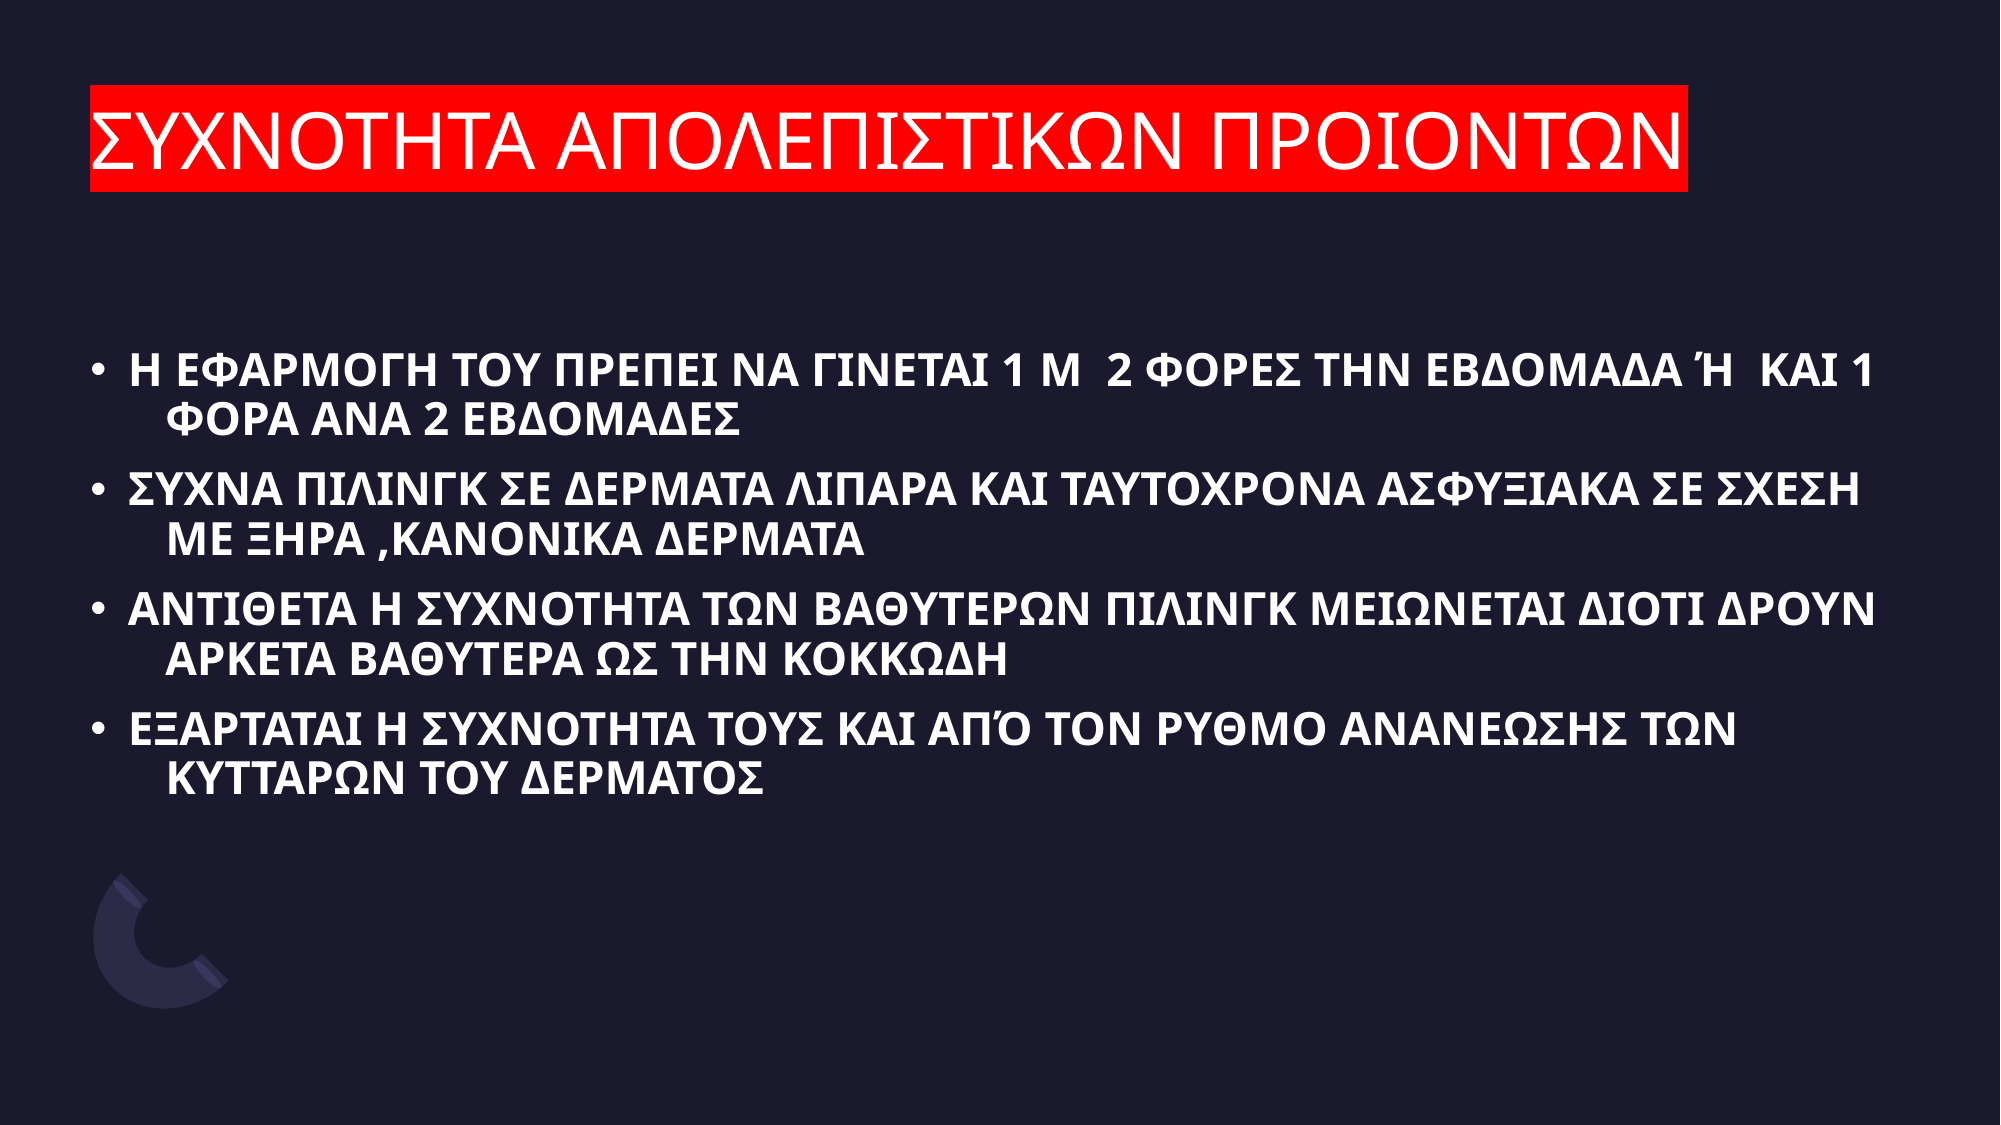

# ΣΥΧΝΟΤΗΤΑ ΑΠΟΛΕΠΙΣΤΙΚΩΝ ΠΡΟΙΟΝΤΩΝ
Η ΕΦΑΡΜΟΓΗ ΤΟΥ ΠΡΕΠΕΙ ΝΑ ΓΙΝΕΤΑΙ 1 Μ 2 ΦΟΡΕΣ ΤΗΝ ΕΒΔΟΜΑΔΑ Ή ΚΑΙ 1 ΦΟΡΑ ΑΝΑ 2 ΕΒΔΟΜΑΔΕΣ
ΣΥΧΝΑ ΠΙΛΙΝΓΚ ΣΕ ΔΕΡΜΑΤΑ ΛΙΠΑΡΑ ΚΑΙ ΤΑΥΤΟΧΡΟΝΑ ΑΣΦΥΞΙΑΚΑ ΣΕ ΣΧΕΣΗ ΜΕ ΞΗΡΑ ,ΚΑΝΟΝΙΚΑ ΔΕΡΜΑΤΑ
ΑΝΤΙΘΕΤΑ Η ΣΥΧΝΟΤΗΤΑ ΤΩΝ ΒΑΘΥΤΕΡΩΝ ΠΙΛΙΝΓΚ ΜΕΙΩΝΕΤΑΙ ΔΙΟΤΙ ΔΡΟΥΝ ΑΡΚΕΤΑ ΒΑΘΥΤΕΡΑ ΩΣ ΤΗΝ ΚΟΚΚΩΔΗ
ΕΞΑΡΤΑΤΑΙ Η ΣΥΧΝΟΤΗΤΑ ΤΟΥΣ ΚΑΙ ΑΠΌ ΤΟΝ ΡΥΘΜΟ ΑΝΑΝΕΩΣΗΣ ΤΩΝ ΚΥΤΤΑΡΩΝ ΤΟΥ ΔΕΡΜΑΤΟΣ